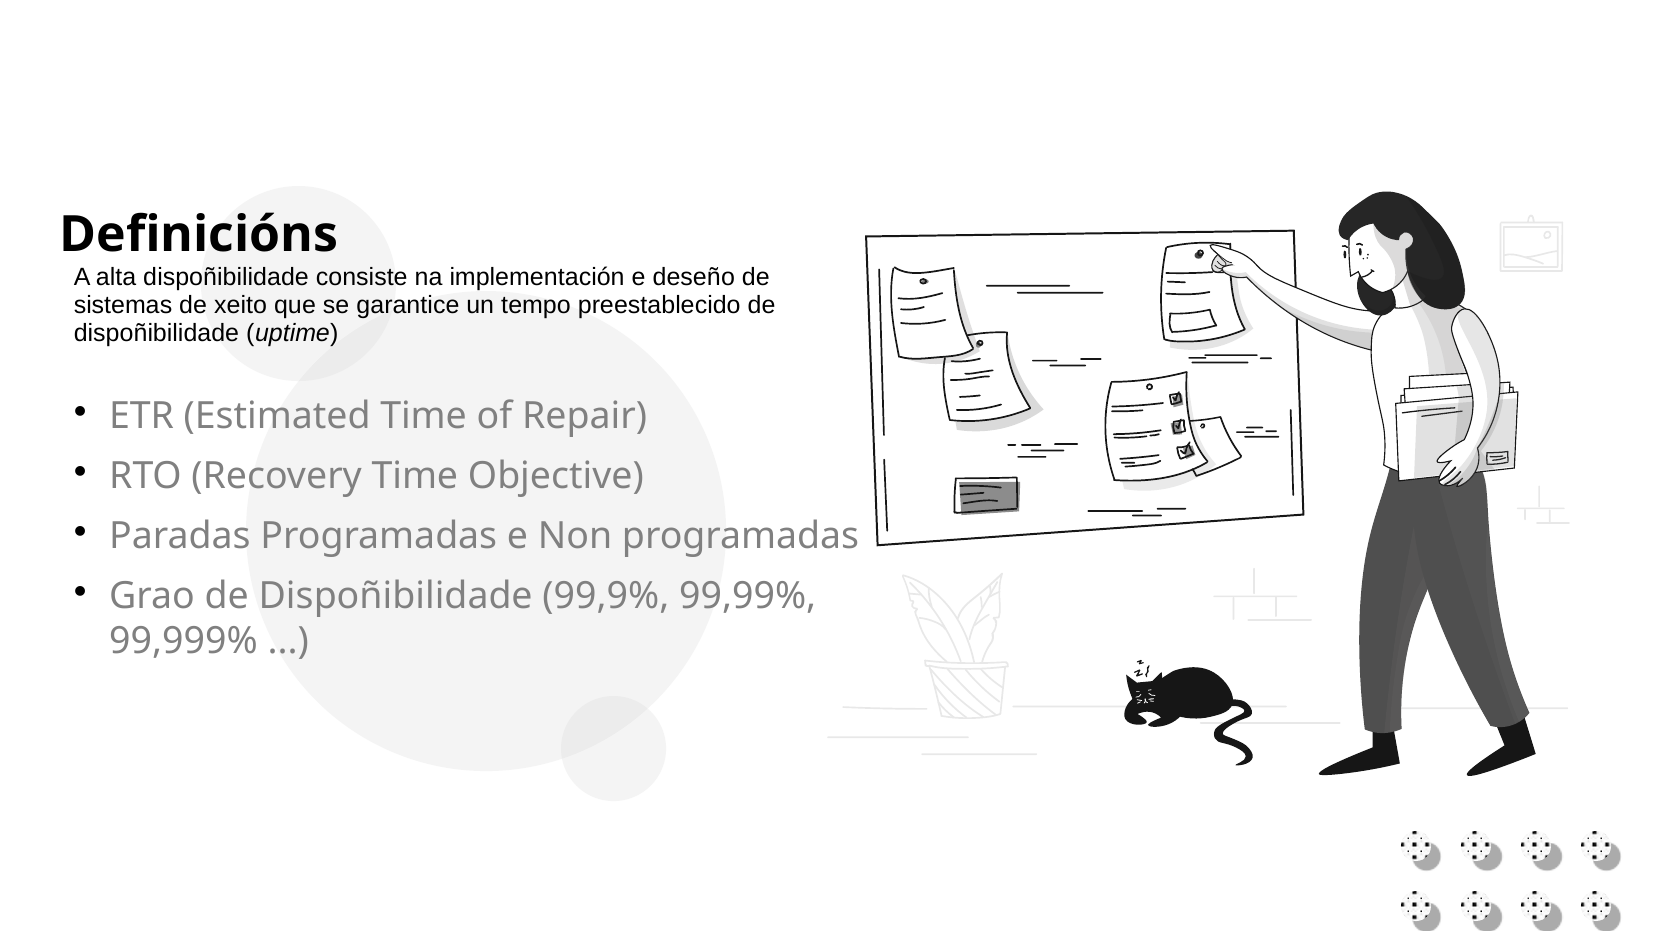

Definicións
A alta dispoñibilidade consiste na implementación e deseño de sistemas de xeito que se garantice un tempo preestablecido de dispoñibilidade (uptime)
ETR (Estimated Time of Repair)
RTO (Recovery Time Objective)
Paradas Programadas e Non programadas
Grao de Dispoñibilidade (99,9%, 99,99%, 99,999% ...)